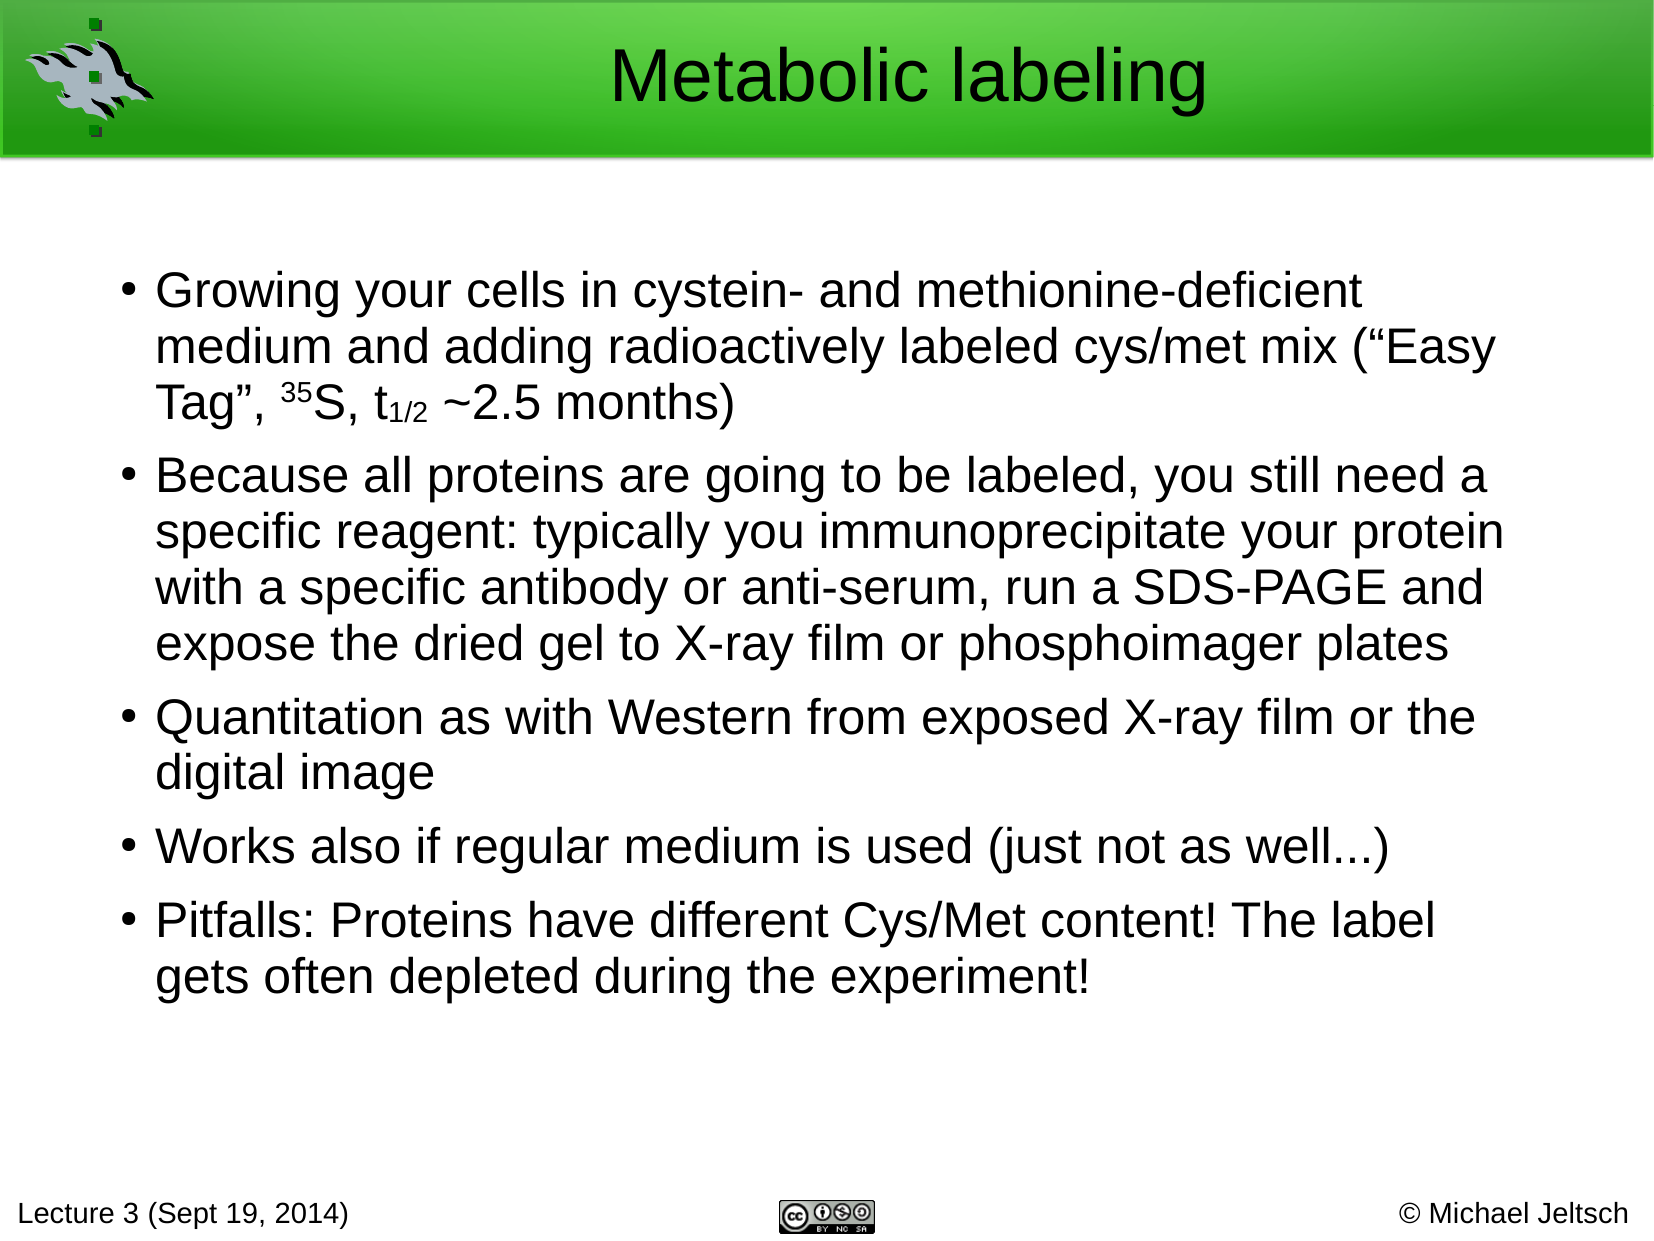

# Metabolic labeling
Growing your cells in cystein- and methionine-deficient medium and adding radioactively labeled cys/met mix (“Easy Tag”, 35S, t1/2 ~2.5 months)
Because all proteins are going to be labeled, you still need a specific reagent: typically you immunoprecipitate your protein with a specific antibody or anti-serum, run a SDS-PAGE and expose the dried gel to X-ray film or phosphoimager plates
Quantitation as with Western from exposed X-ray film or the digital image
Works also if regular medium is used (just not as well...)
Pitfalls: Proteins have different Cys/Met content! The label gets often depleted during the experiment!